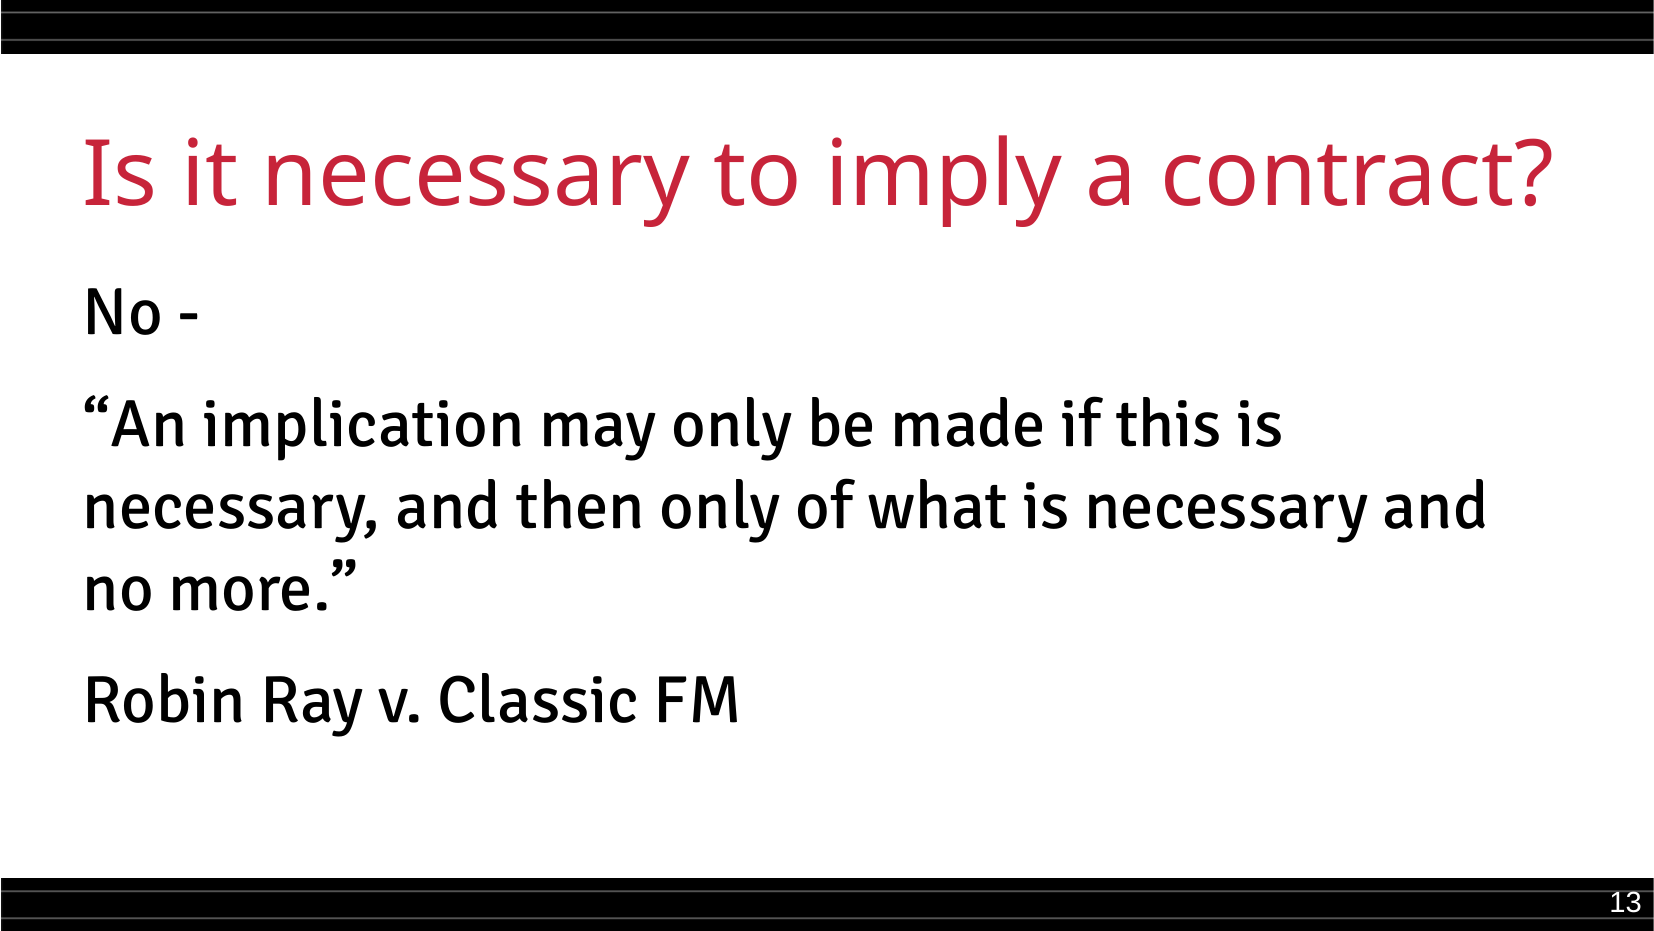

# Is it necessary to imply a contract?
No -
“An implication may only be made if this is necessary, and then only of what is necessary and no more.”
Robin Ray v. Classic FM